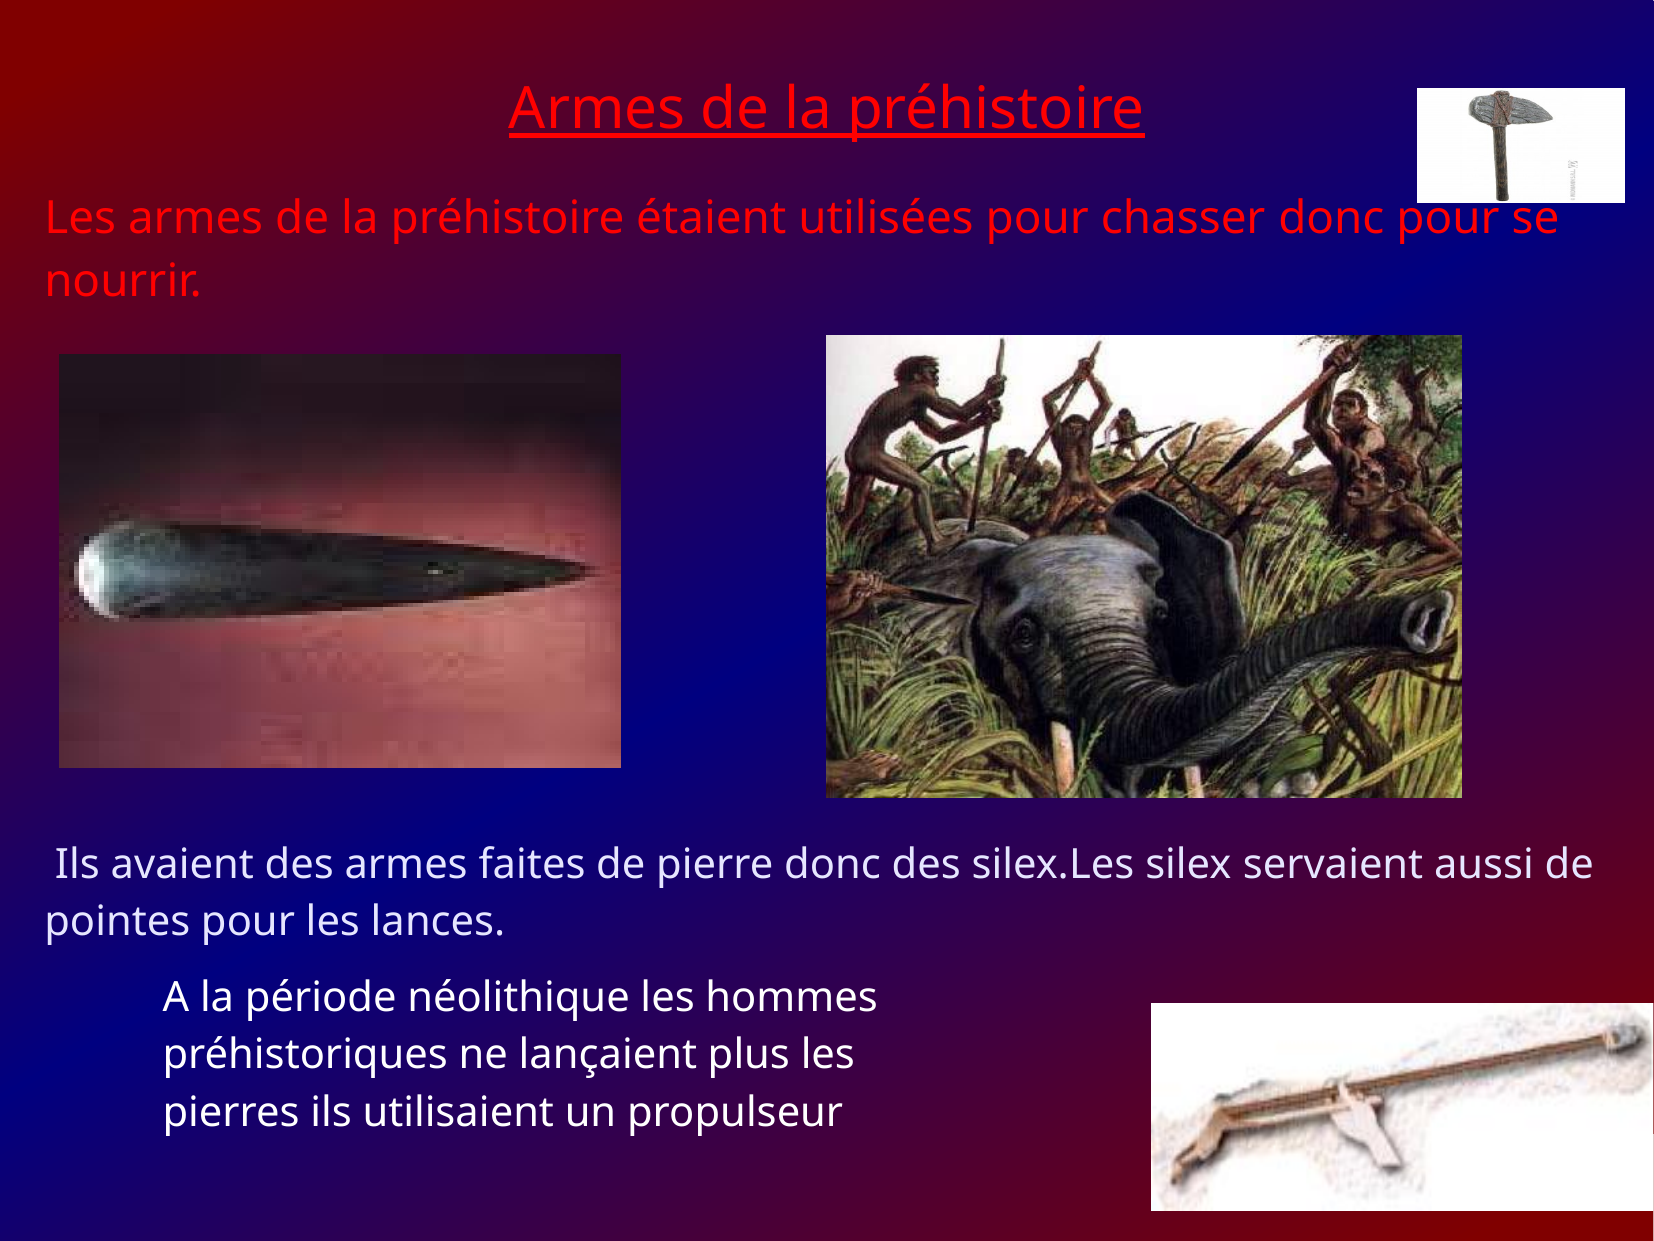

Armes de la préhistoire
Les armes de la préhistoire étaient utilisées pour chasser donc pour se nourrir.
 Ils avaient des armes faites de pierre donc des silex.Les silex servaient aussi de pointes pour les lances.
A la période néolithique les hommes préhistoriques ne lançaient plus les pierres ils utilisaient un propulseur